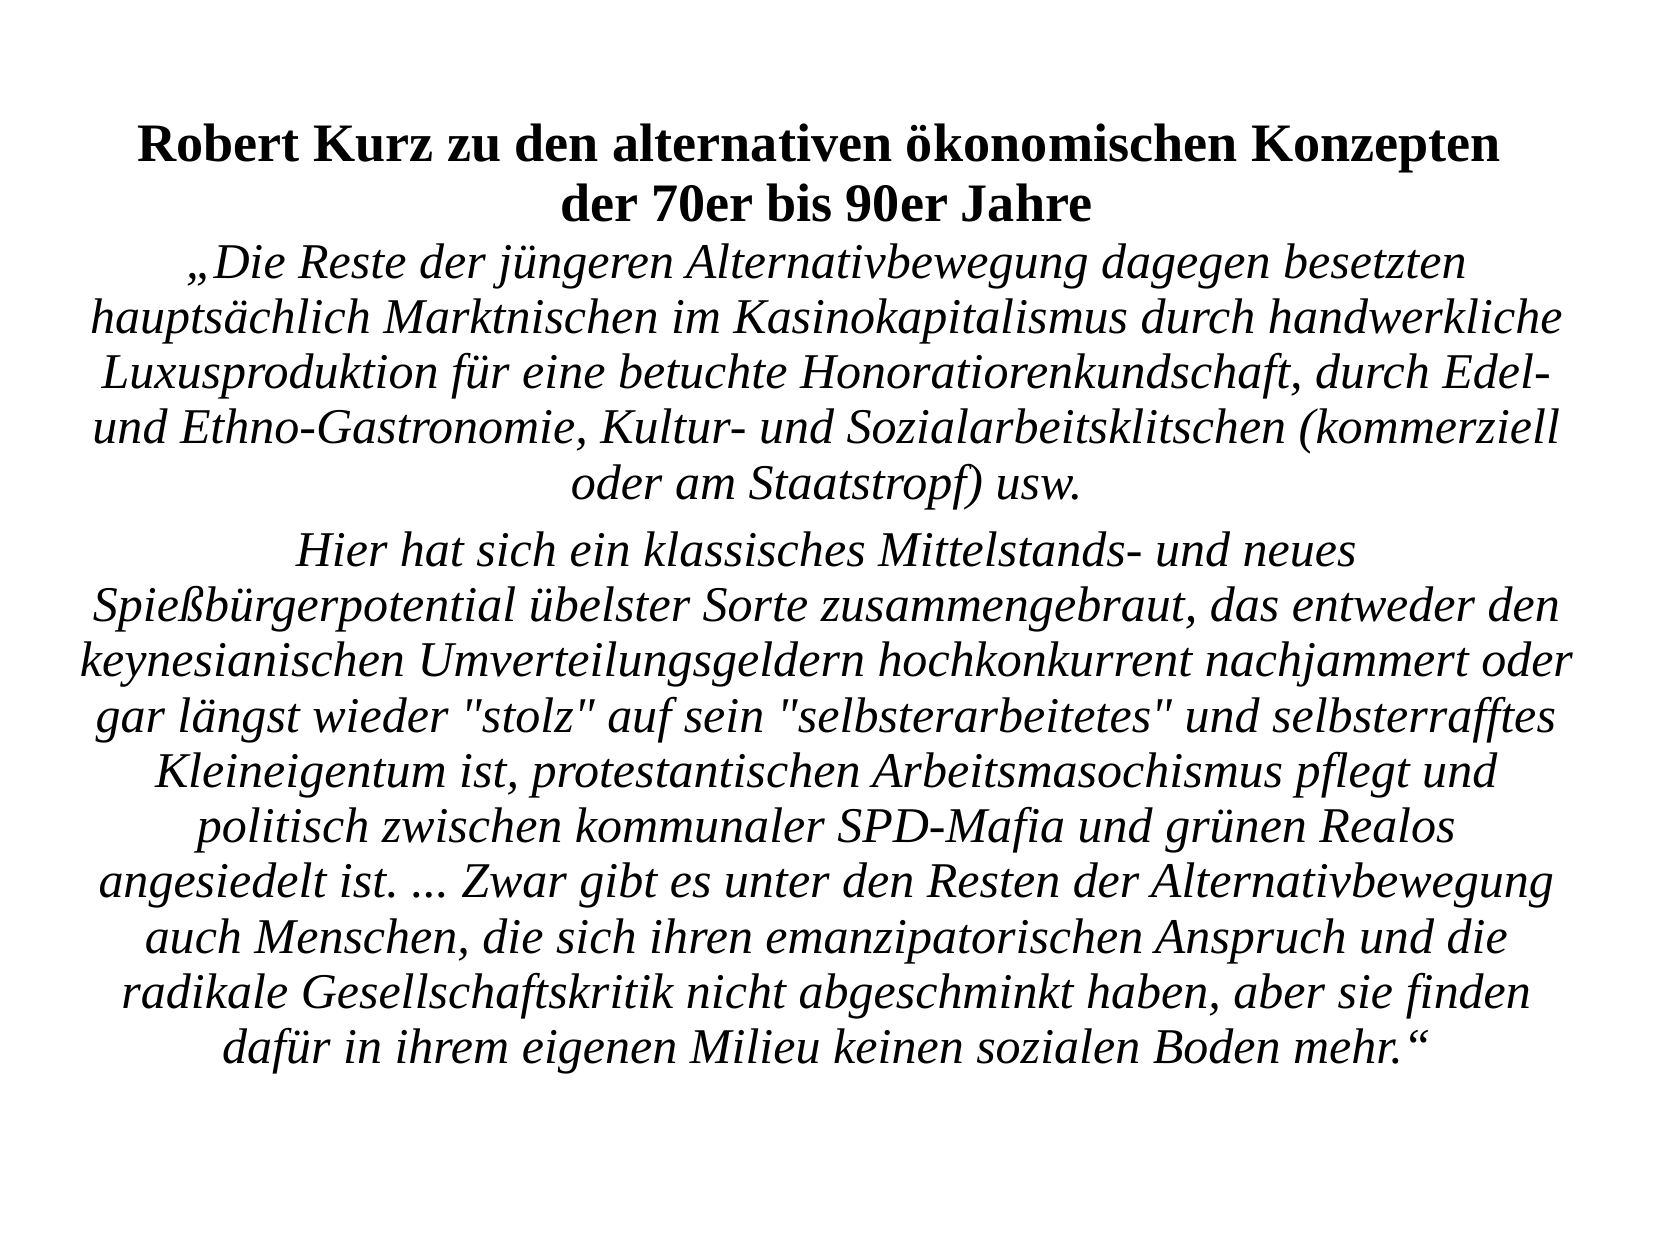

Robert Kurz zu den alternativen ökonomischen Konzepten
der 70er bis 90er Jahre
„Die Reste der jüngeren Alternativbewegung dagegen besetzten hauptsächlich Marktnischen im Kasinokapitalismus durch handwerkliche Luxusproduktion für eine betuchte Honoratiorenkundschaft, durch Edel- und Ethno-Gastronomie, Kultur- und Sozialarbeitsklitschen (kommerziell oder am Staatstropf) usw.
Hier hat sich ein klassisches Mittelstands- und neues Spießbürgerpotential übelster Sorte zusammengebraut, das entweder den keynesianischen Umverteilungsgeldern hochkonkurrent nachjammert oder gar längst wieder "stolz" auf sein "selbsterarbeitetes" und selbsterrafftes Kleineigentum ist, protestantischen Arbeitsmasochismus pflegt und politisch zwischen kommunaler SPD-Mafia und grünen Realos angesiedelt ist. ... Zwar gibt es unter den Resten der Alternativbewegung auch Menschen, die sich ihren emanzipatorischen Anspruch und die radikale Gesellschaftskritik nicht abgeschminkt haben, aber sie finden dafür in ihrem eigenen Milieu keinen sozialen Boden mehr.“